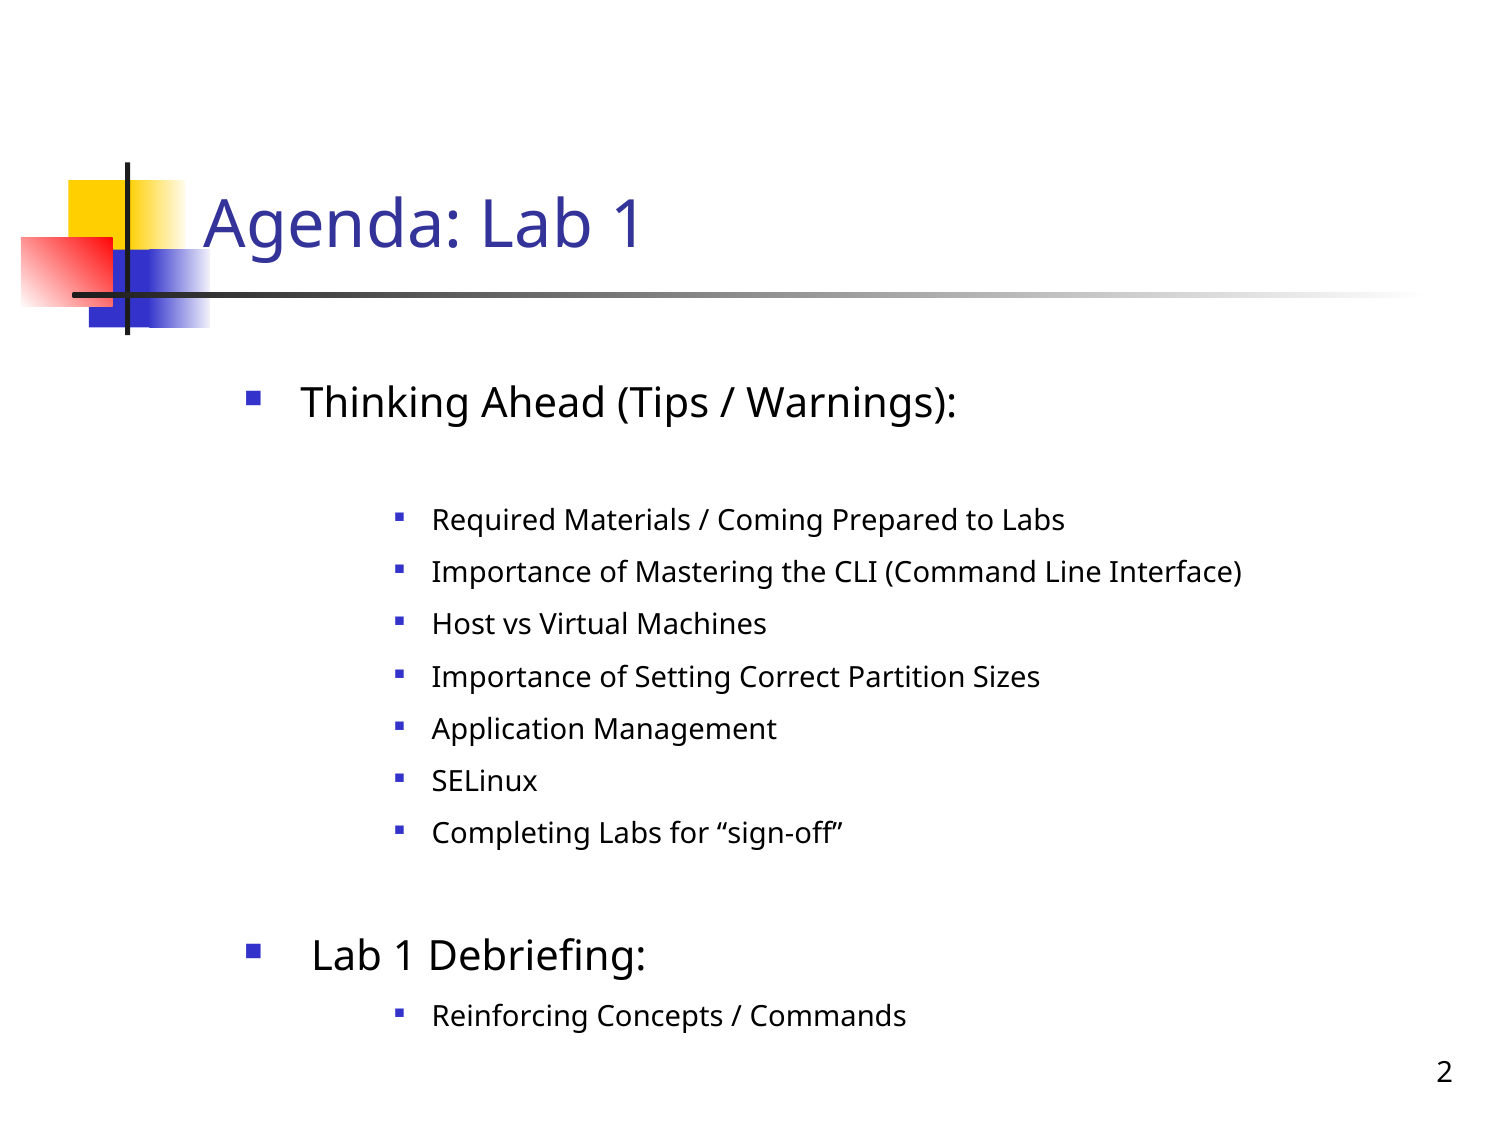

# Agenda: Lab 1
Thinking Ahead (Tips / Warnings):
Required Materials / Coming Prepared to Labs
Importance of Mastering the CLI (Command Line Interface)
Host vs Virtual Machines
Importance of Setting Correct Partition Sizes
Application Management
SELinux
Completing Labs for “sign-off”
 Lab 1 Debriefing:
Reinforcing Concepts / Commands
2